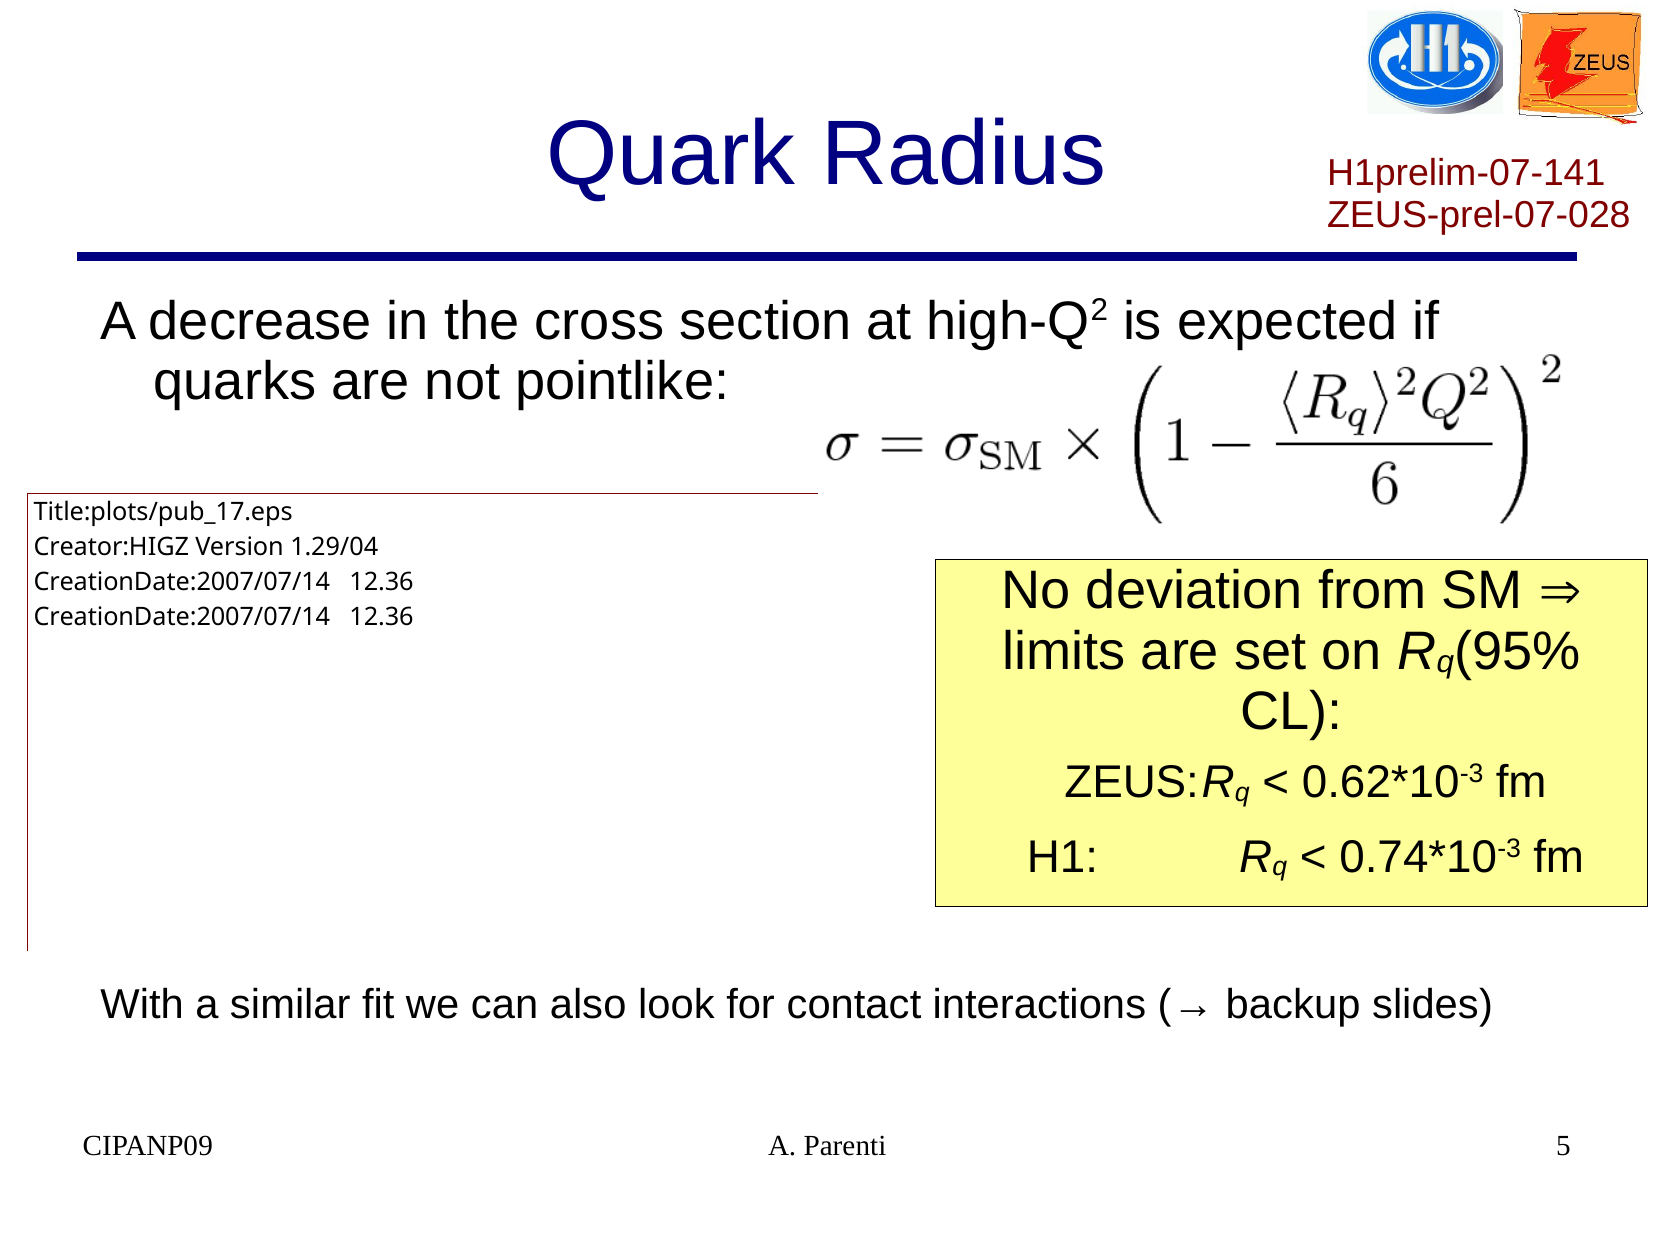

# Quark Radius
H1prelim-07-141
ZEUS-prel-07-028
A decrease in the cross section at high-Q2 is expected if quarks are not pointlike:
With a similar fit we can also look for contact interactions (→ backup slides)
No deviation from SM  limits are set on Rq(95% CL):
 ZEUS:	Rq < 0.62*10-3 fm
 H1: 		Rq < 0.74*10-3 fm
5